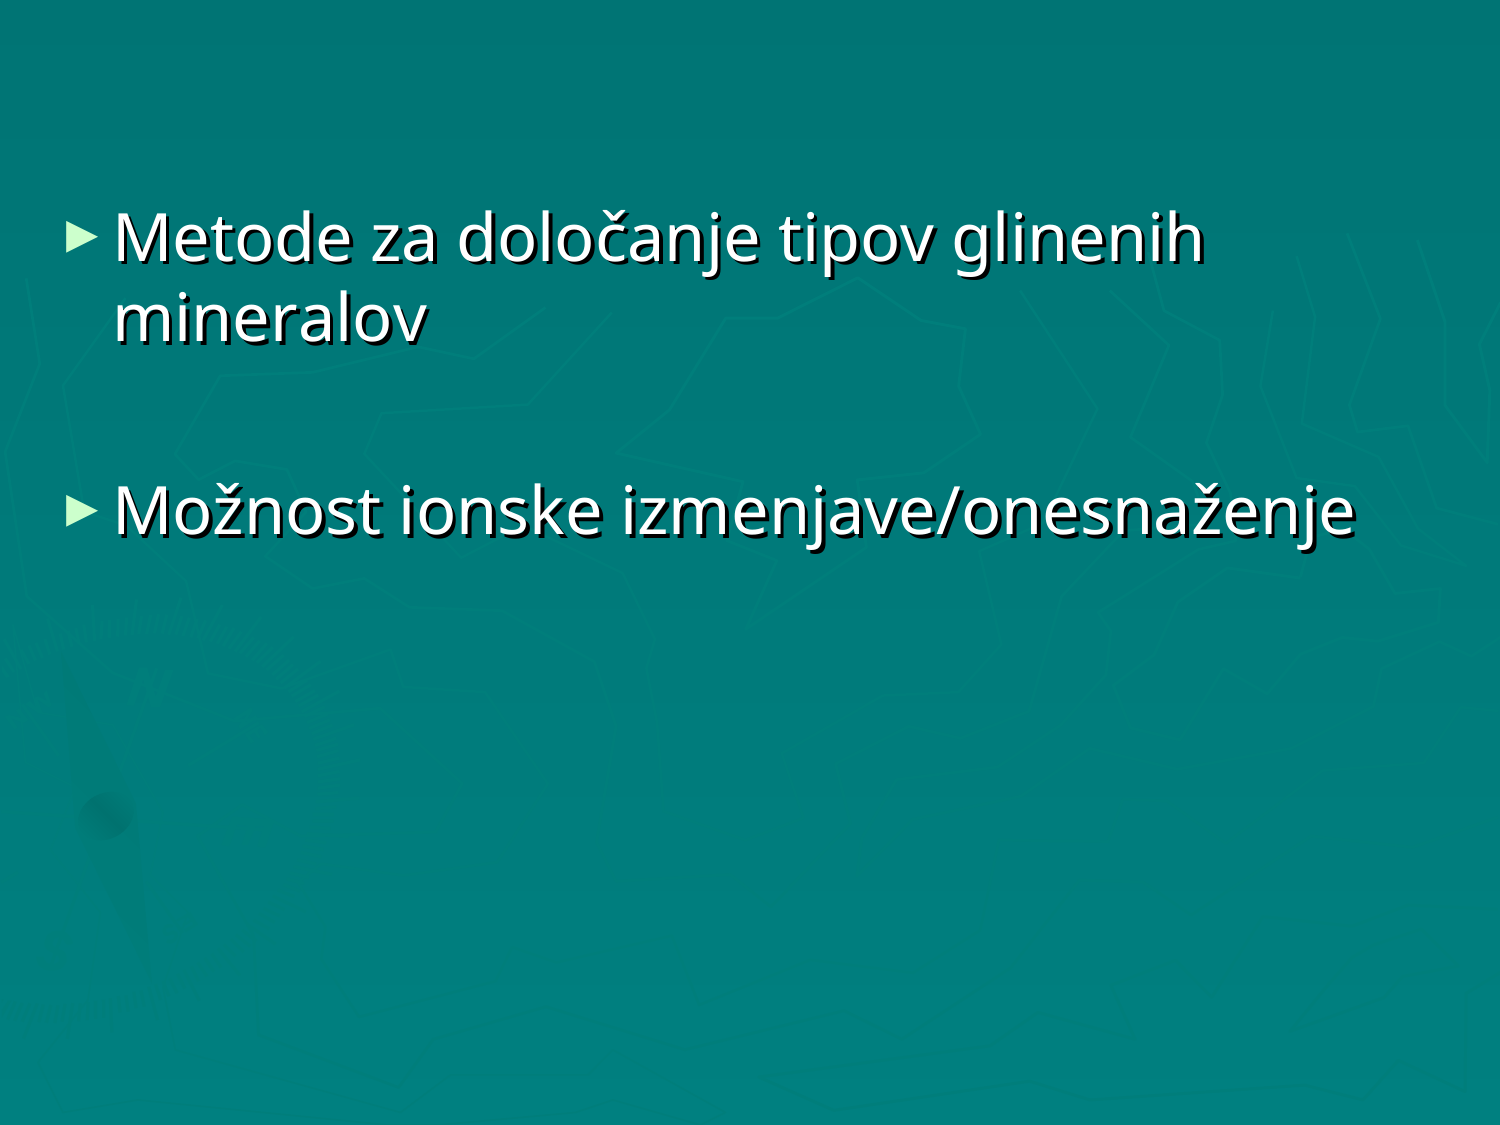

Metode za določanje tipov glinenih mineralov
Možnost ionske izmenjave/onesnaženje